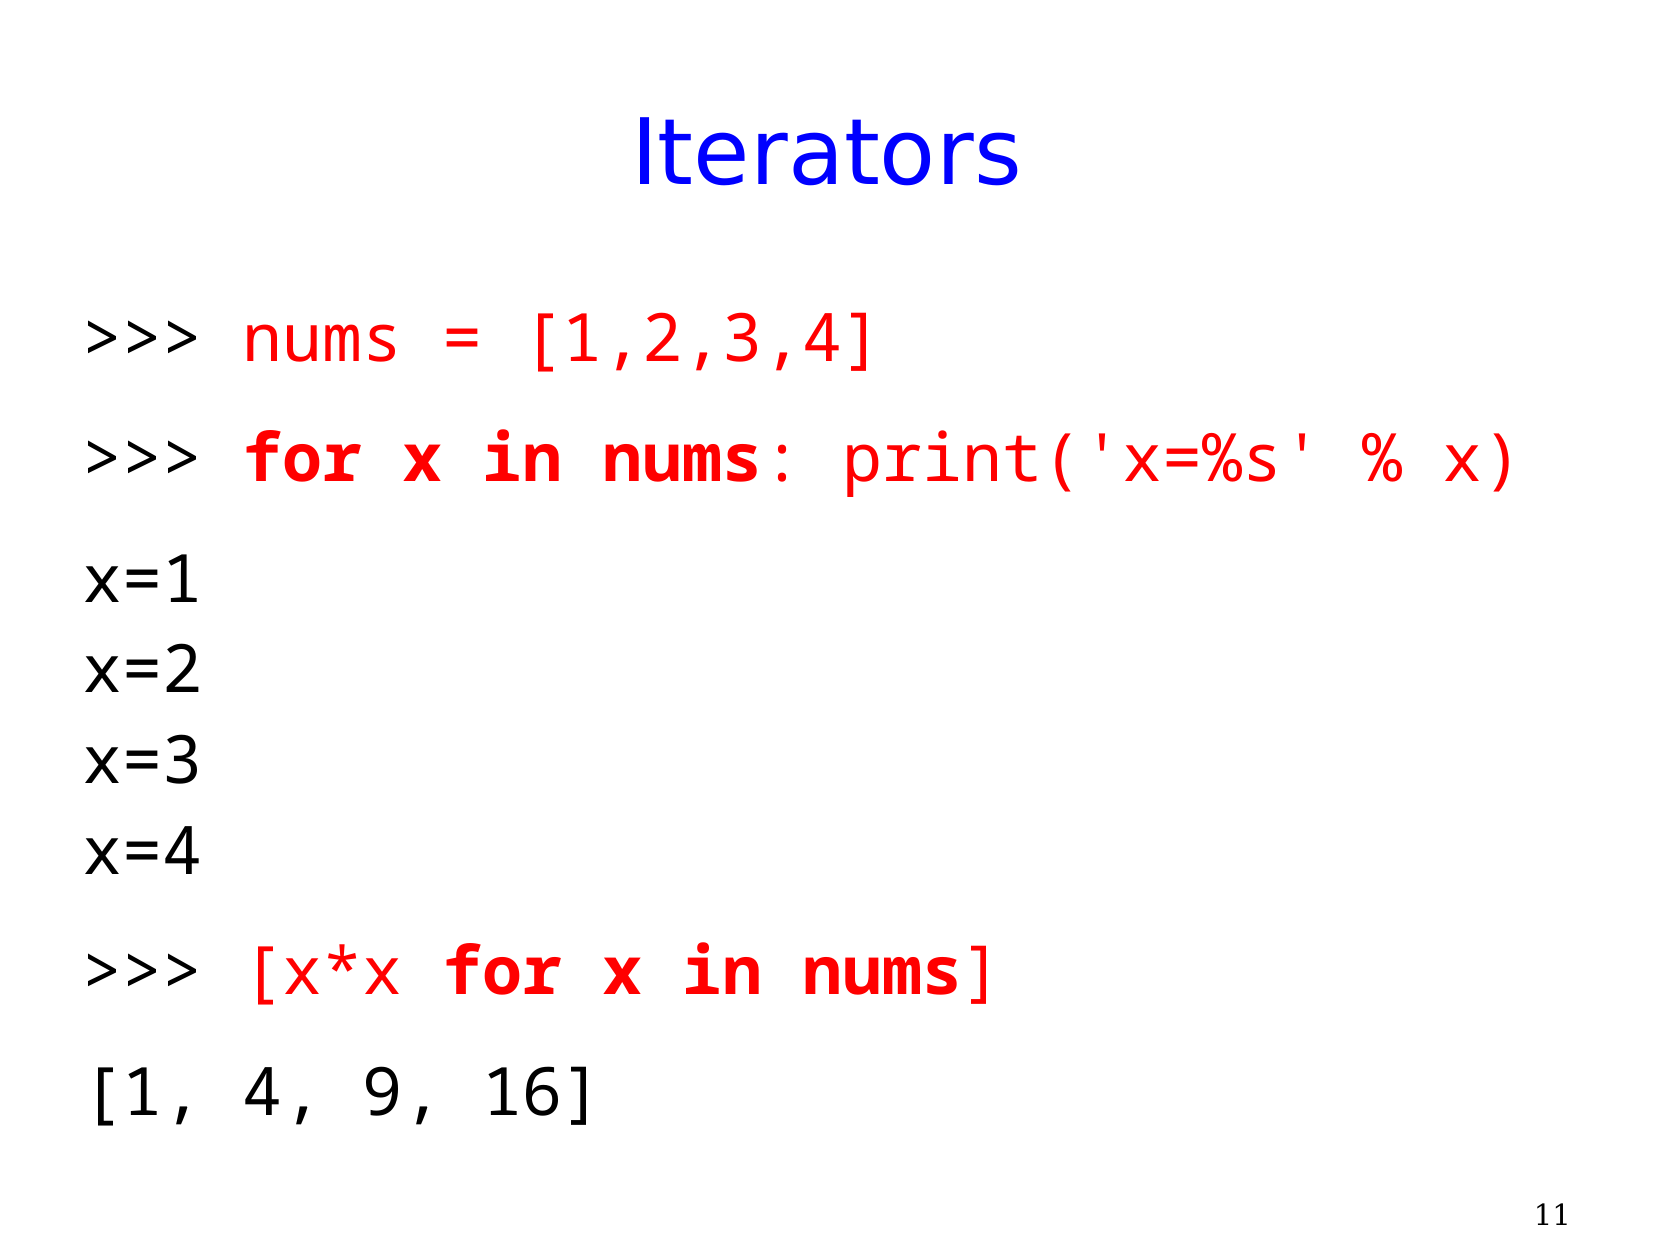

# Iterators
>>> nums = [1,2,3,4]
>>> for x in nums: print('x=%s' % x)
x=1
x=2
x=3
x=4
>>> [x*x for x in nums]
[1, 4, 9, 16]
11